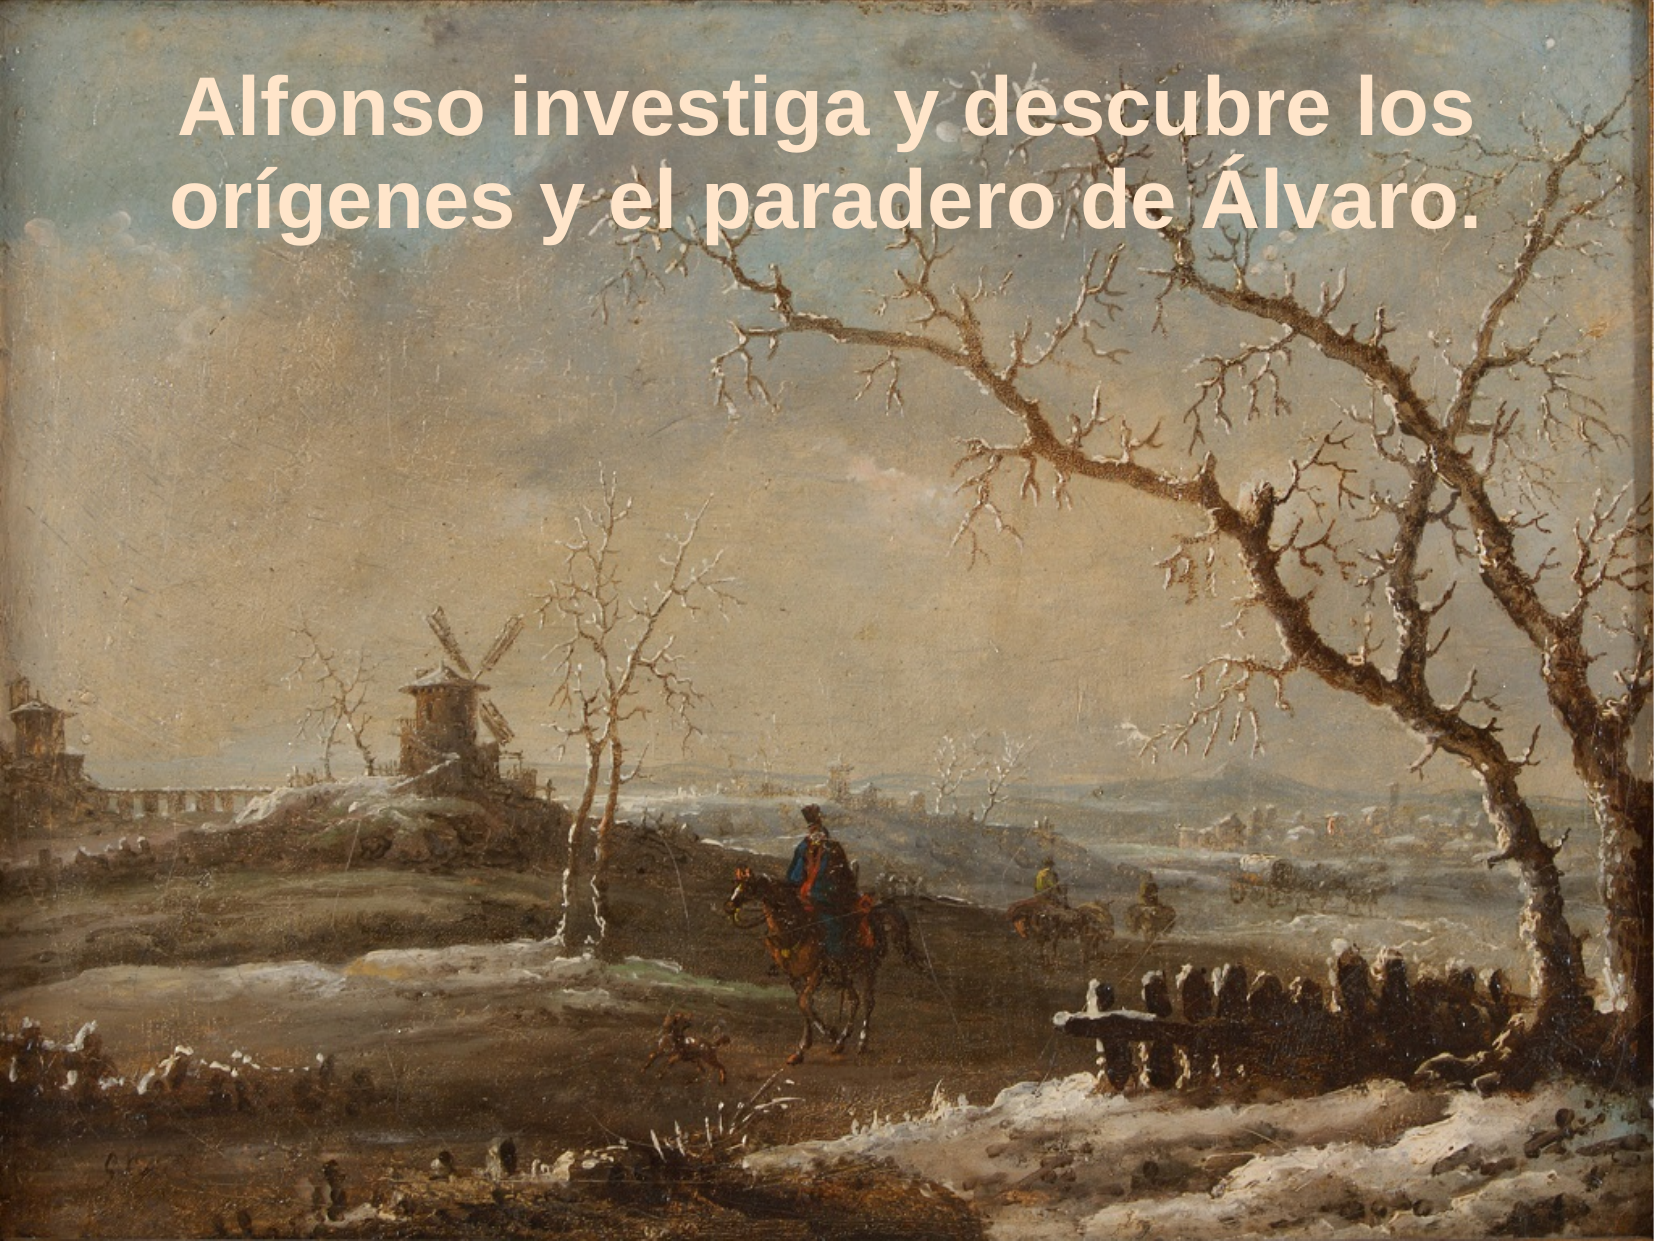

# Alfonso investiga y descubre los orígenes y el paradero de Álvaro.